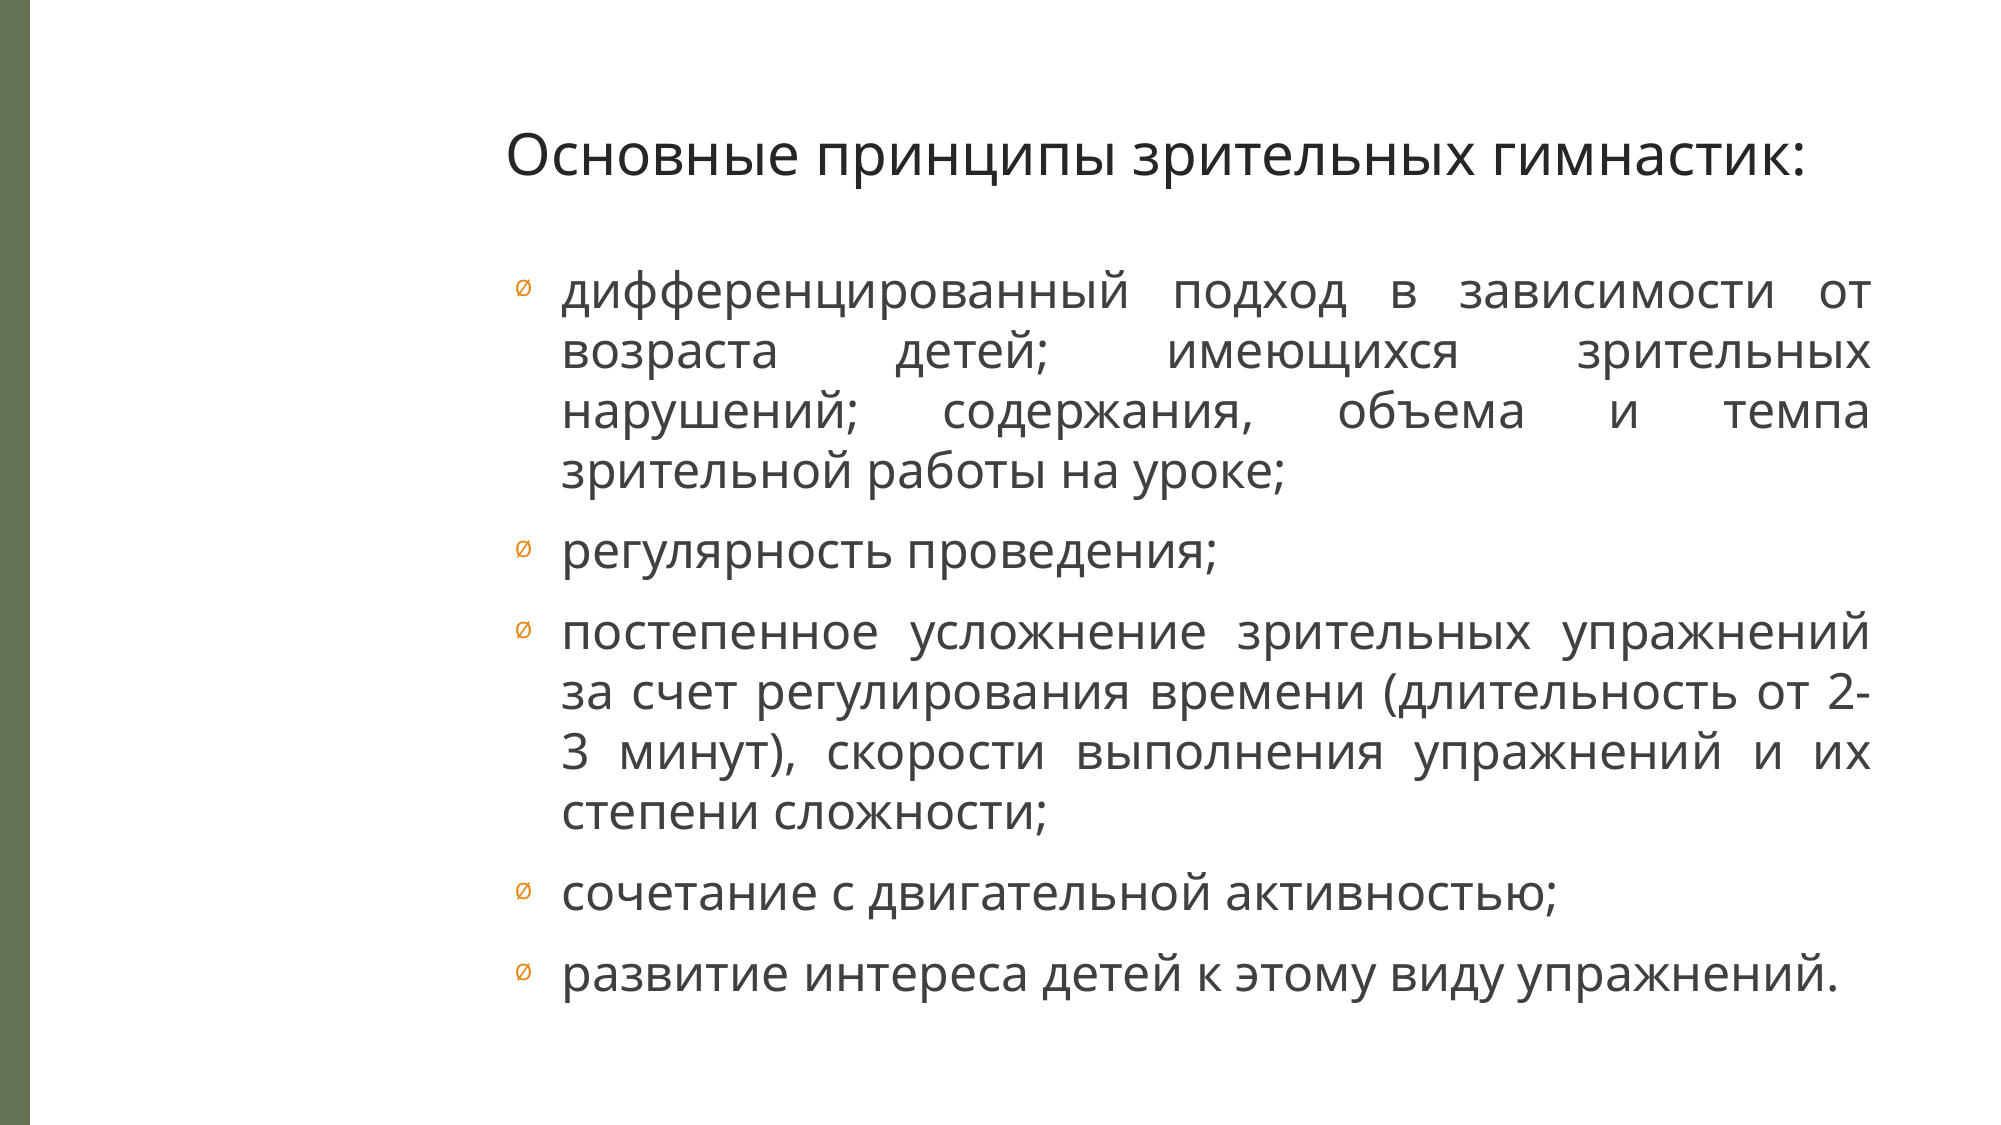

# Основные принципы зрительных гимнастик:
дифференцированный подход в зависимости от возраста детей; имеющихся зрительных нарушений; содержания, объема и темпа зрительной работы на уроке;
регулярность проведения;
постепенное усложнение зрительных упражнений за счет регулирования времени (длительность от 2-3 минут), скорости выполнения упражнений и их степени сложности;
сочетание с двигательной активностью;
развитие интереса детей к этому виду упражнений.